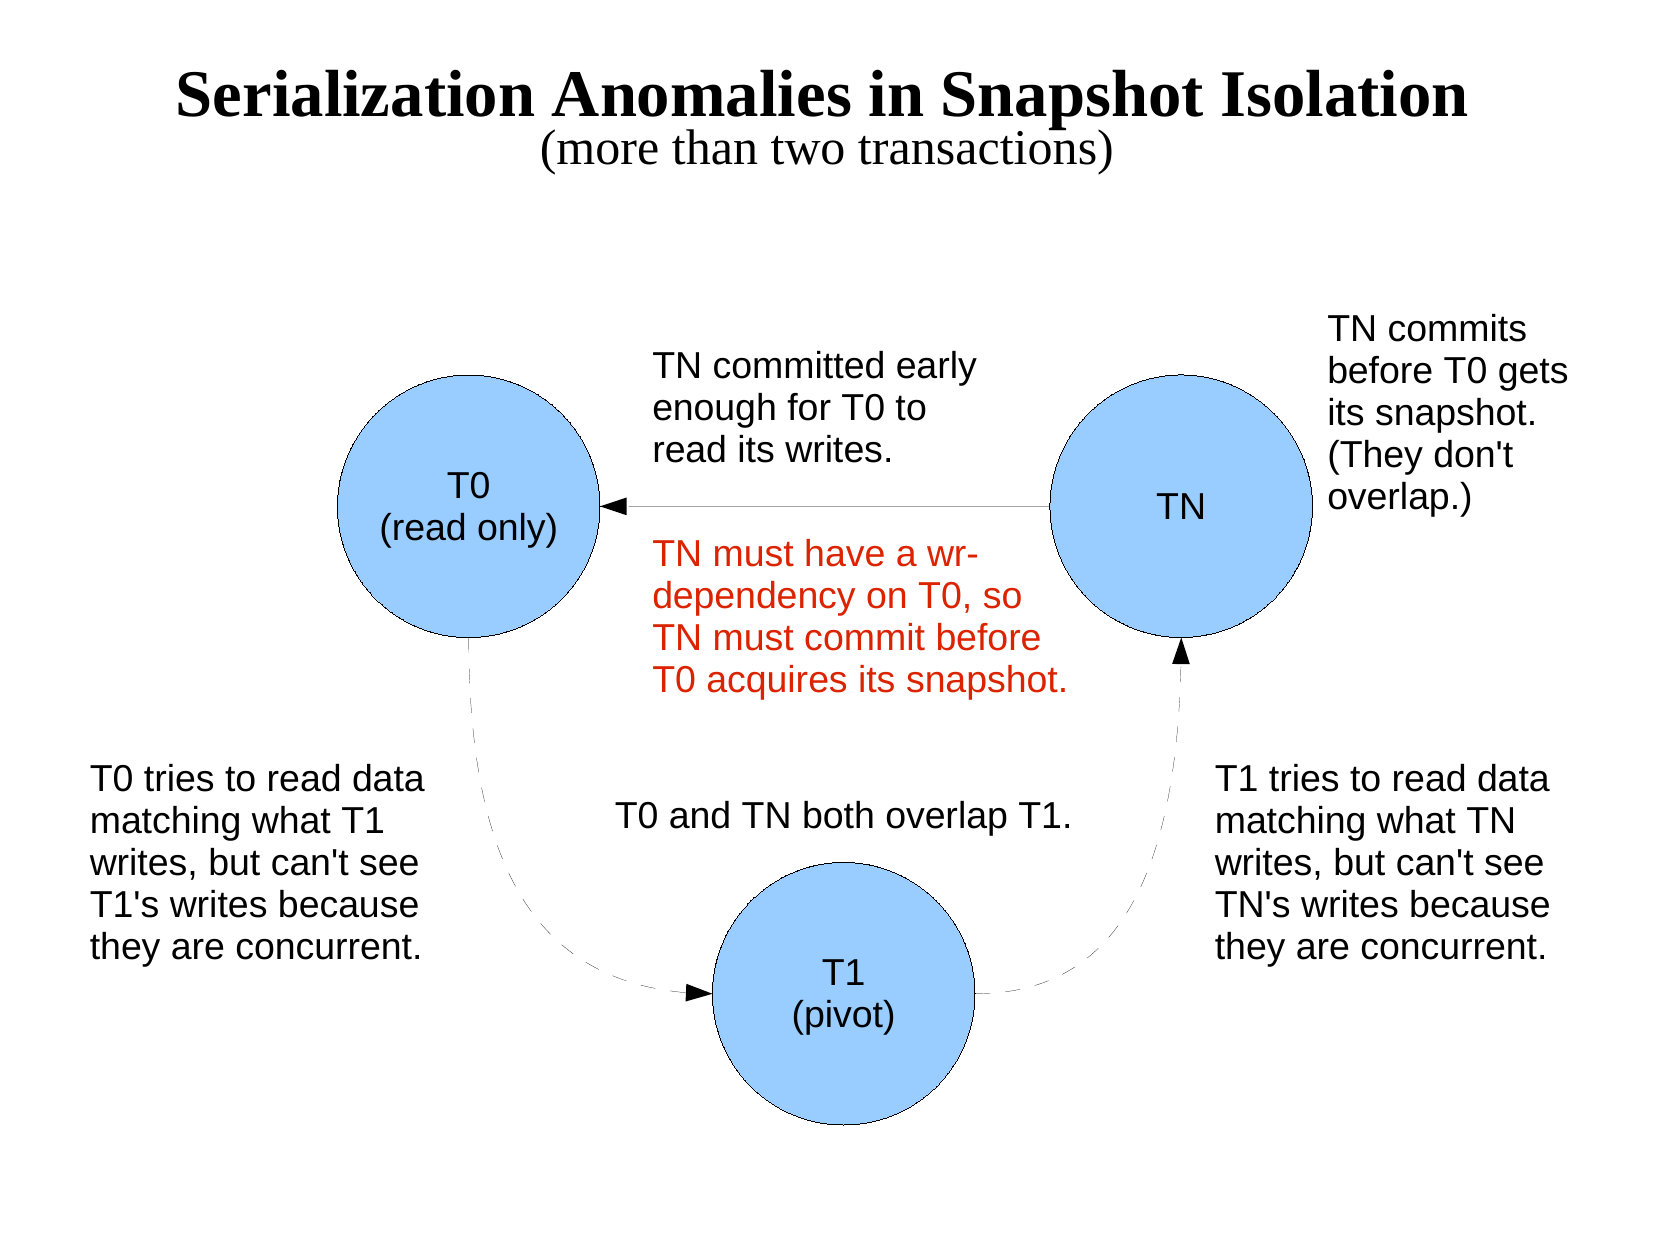

# Serialization Anomalies in Snapshot Isolation
(more than two transactions)
TN commits before T0 gets its snapshot. (They don't overlap.)
TN committed early enough for T0 to read its writes.
TN
T0
(read only)
TN must have a wr-dependency on T0, so TN must commit before T0 acquires its snapshot.
T0 tries to read data matching what T1 writes, but can't see T1's writes because they are concurrent.
T1 tries to read data matching what TN writes, but can't see TN's writes because they are concurrent.
T0 and TN both overlap T1.
T1
(pivot)